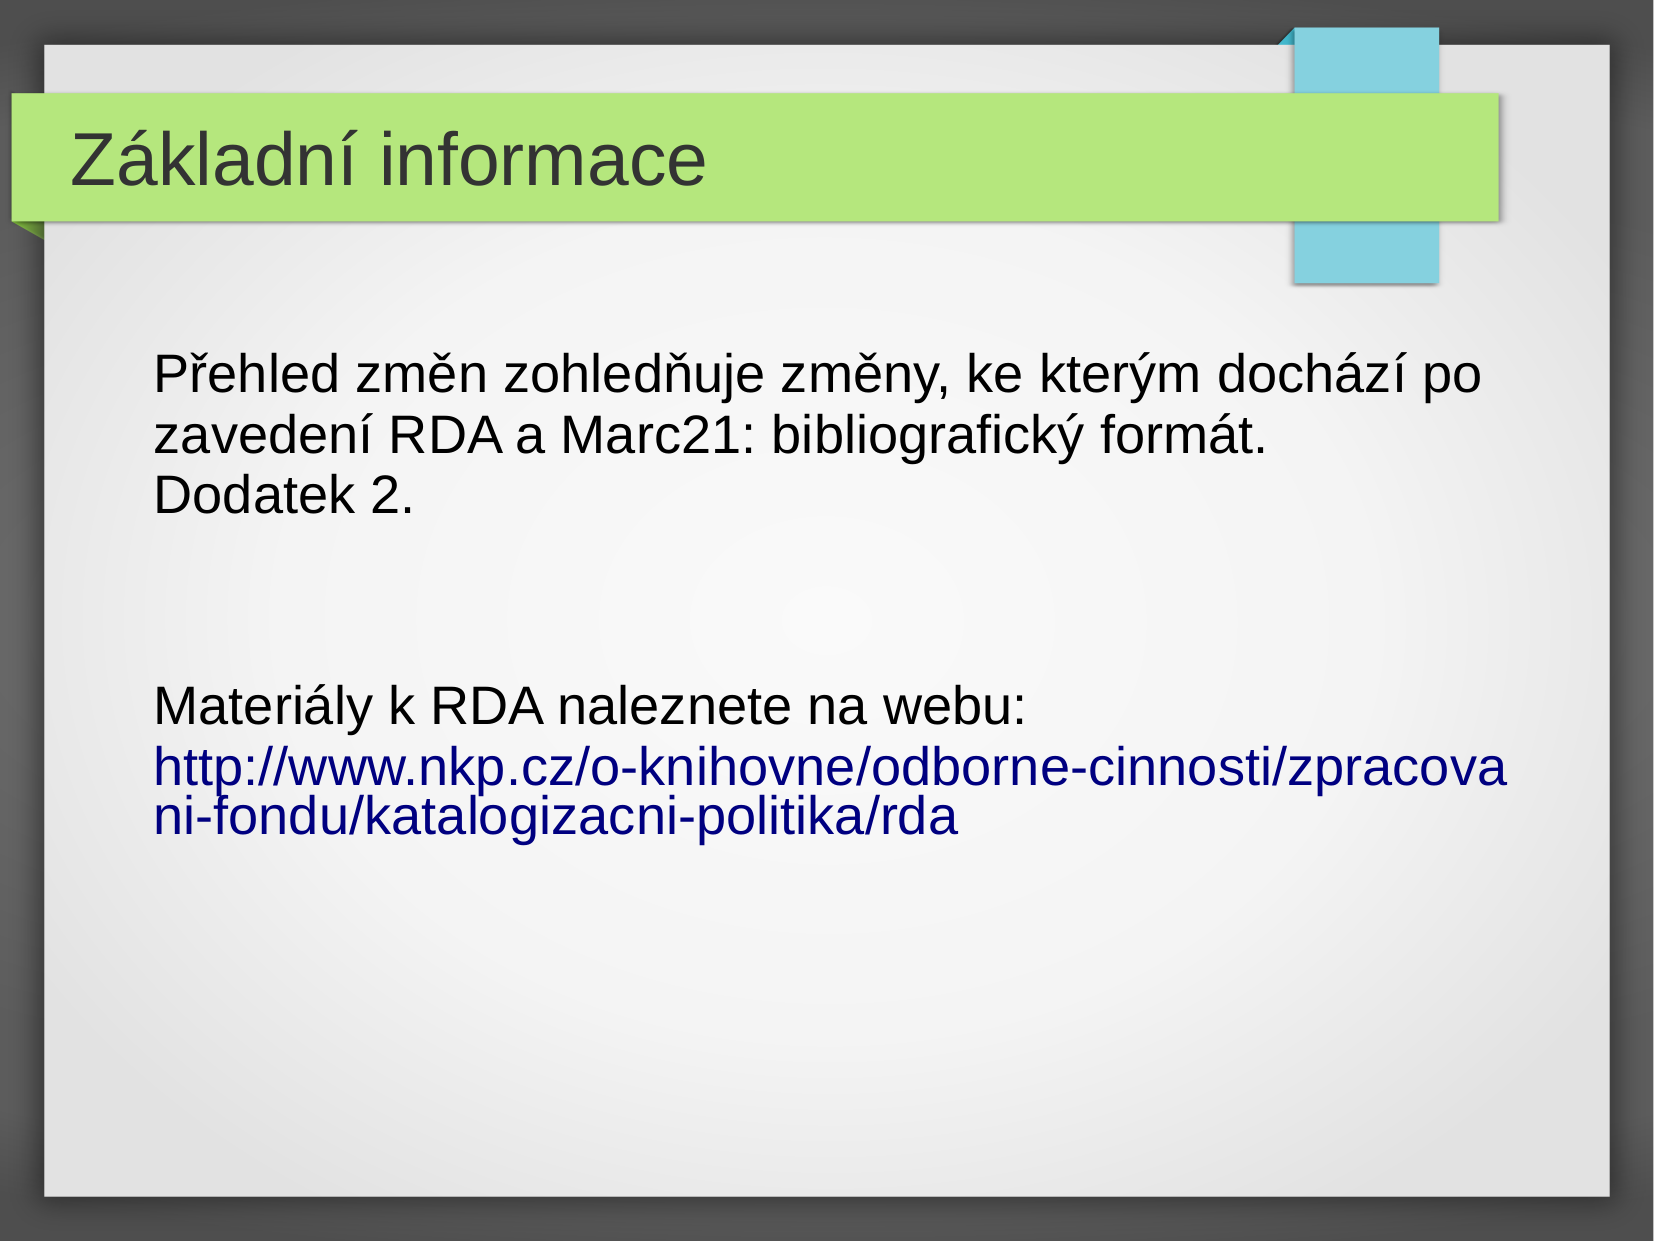

# Základní informace
Přehled změn zohledňuje změny, ke kterým dochází po zavedení RDA a Marc21: bibliografický formát. Dodatek 2.
Materiály k RDA naleznete na webu:
http://www.nkp.cz/o-knihovne/odborne-cinnosti/zpracovani-fondu/katalogizacni-politika/rda